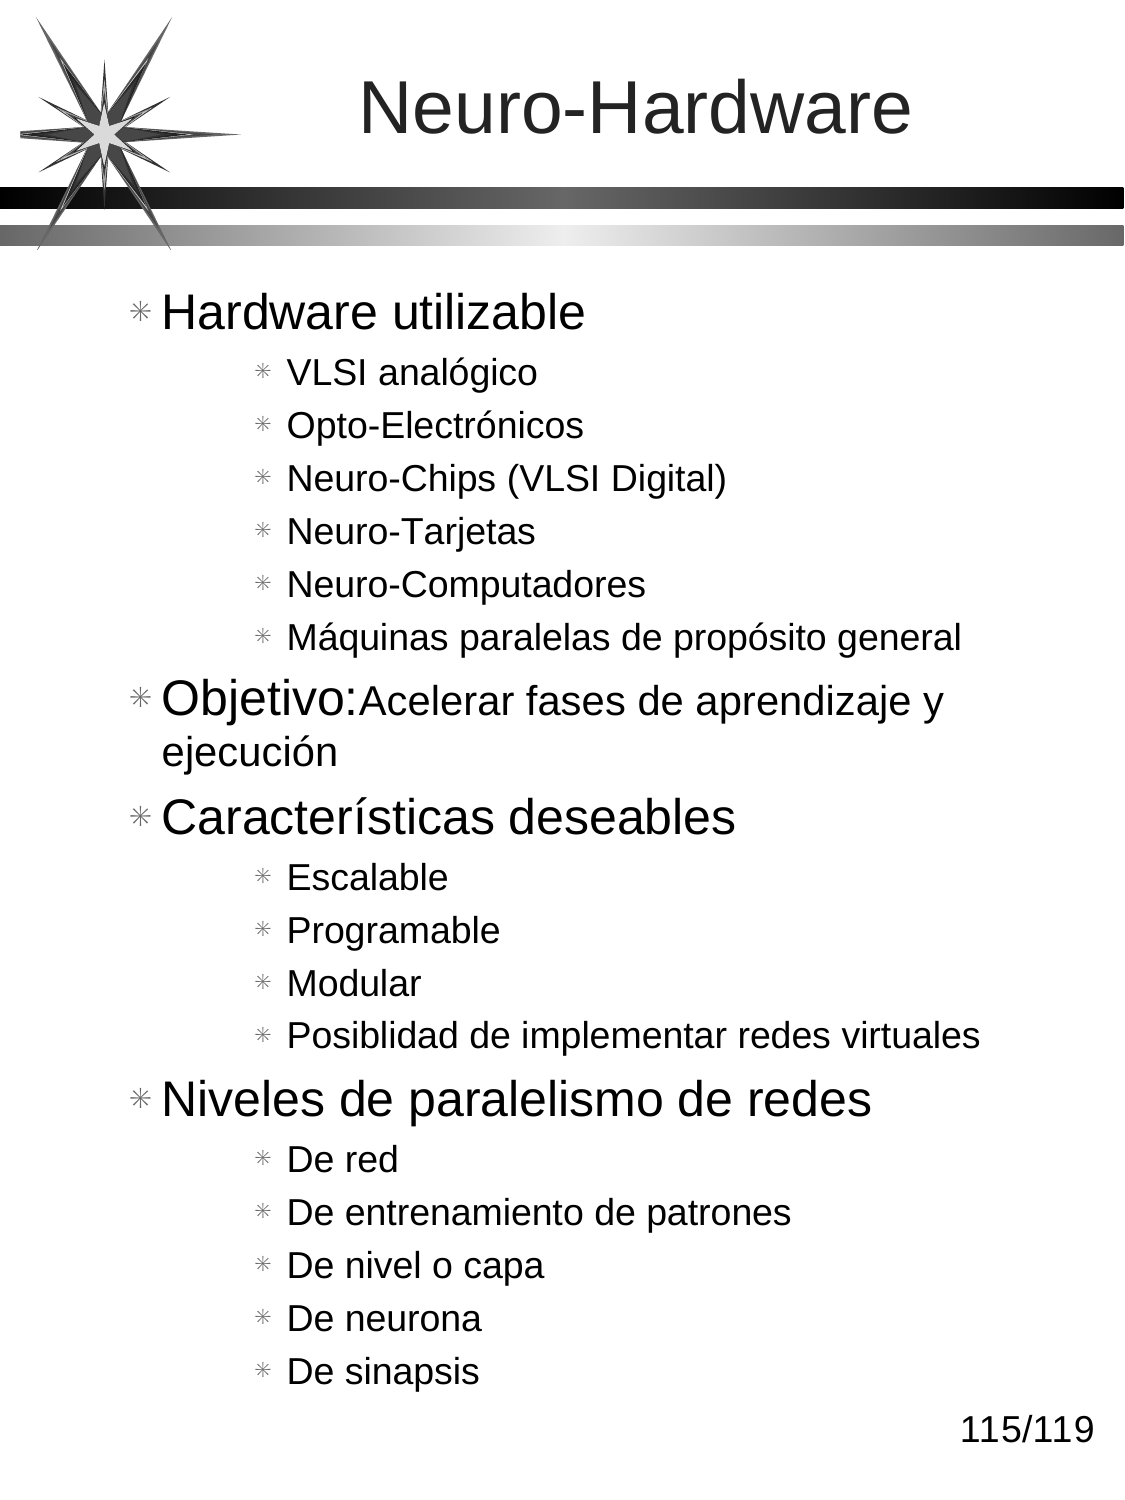

# Neuro-Hardware
Hardware utilizable
VLSI analógico
Opto-Electrónicos
Neuro-Chips (VLSI Digital)
Neuro-Tarjetas
Neuro-Computadores
Máquinas paralelas de propósito general
Objetivo:Acelerar fases de aprendizaje y ejecución
Características deseables
Escalable
Programable
Modular
Posiblidad de implementar redes virtuales
Niveles de paralelismo de redes
De red
De entrenamiento de patrones
De nivel o capa
De neurona
De sinapsis